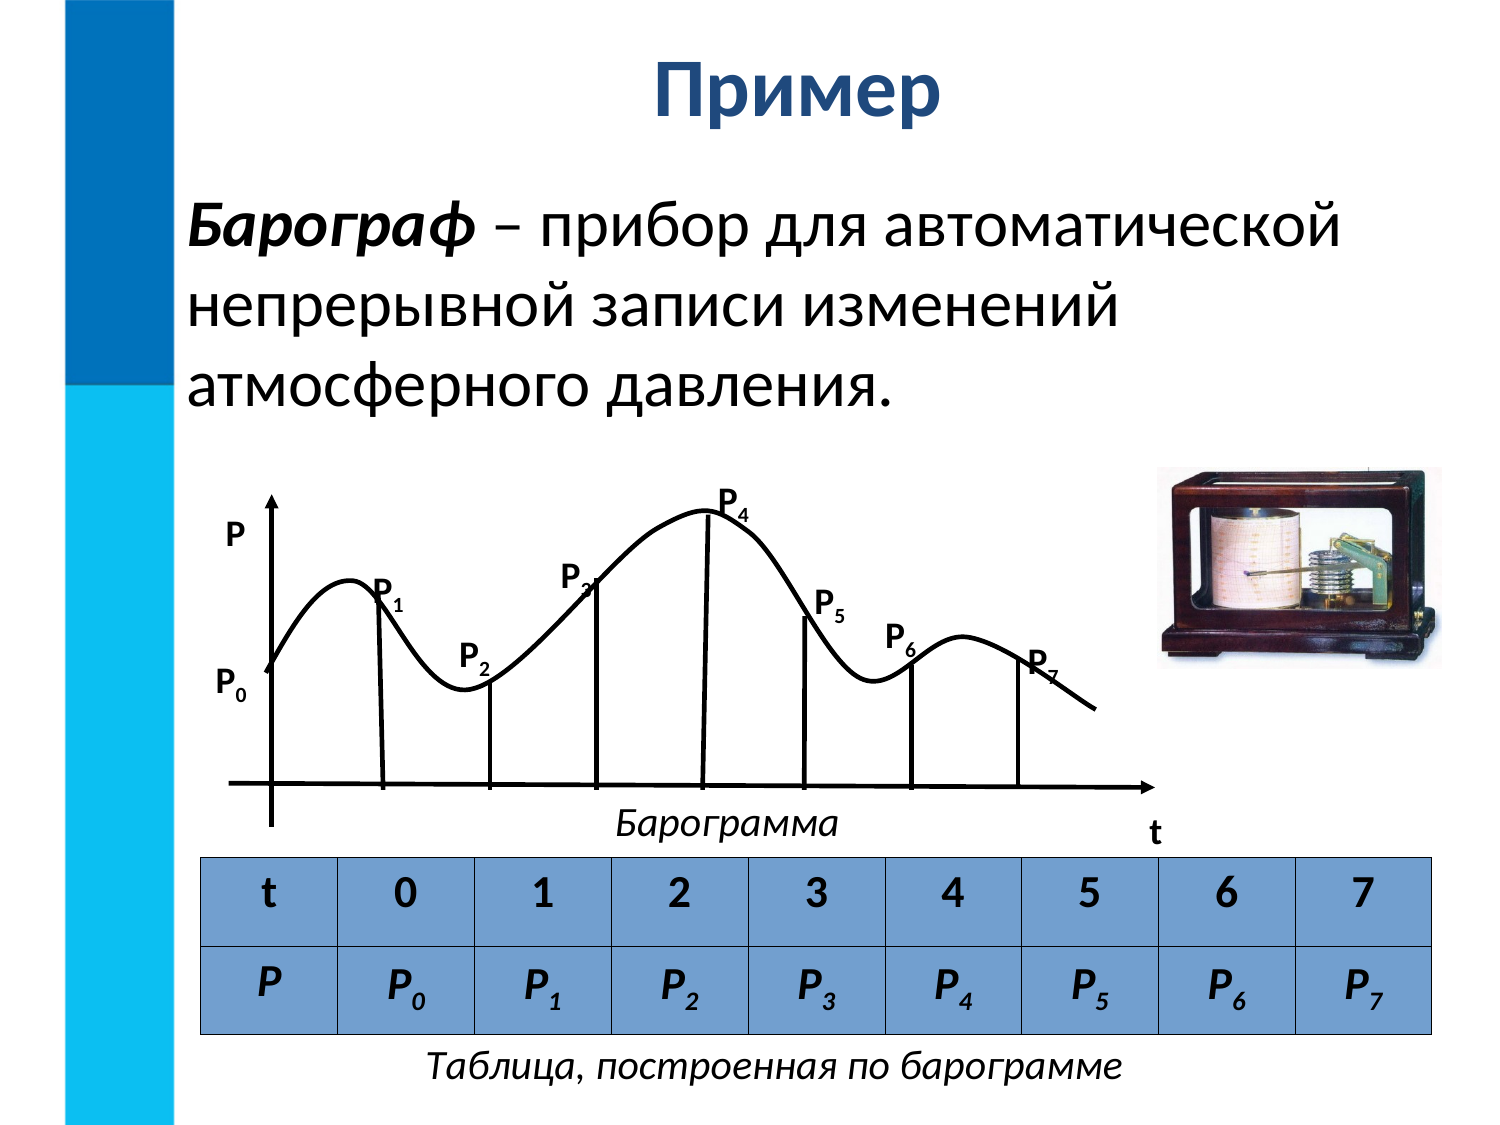

Пример
Барограф – прибор для автоматической непрерывной записи изменений атмосферного давления.
P4
P3
P1
P5
P6
P2
P7
P0
t
P
Барограмма
| t | 0 | 1 | 2 | 3 | 4 | 5 | 6 | 7 |
| --- | --- | --- | --- | --- | --- | --- | --- | --- |
| P | P0 | P1 | P2 | P3 | P4 | P5 | P6 | P7 |
Таблица, построенная по барограмме